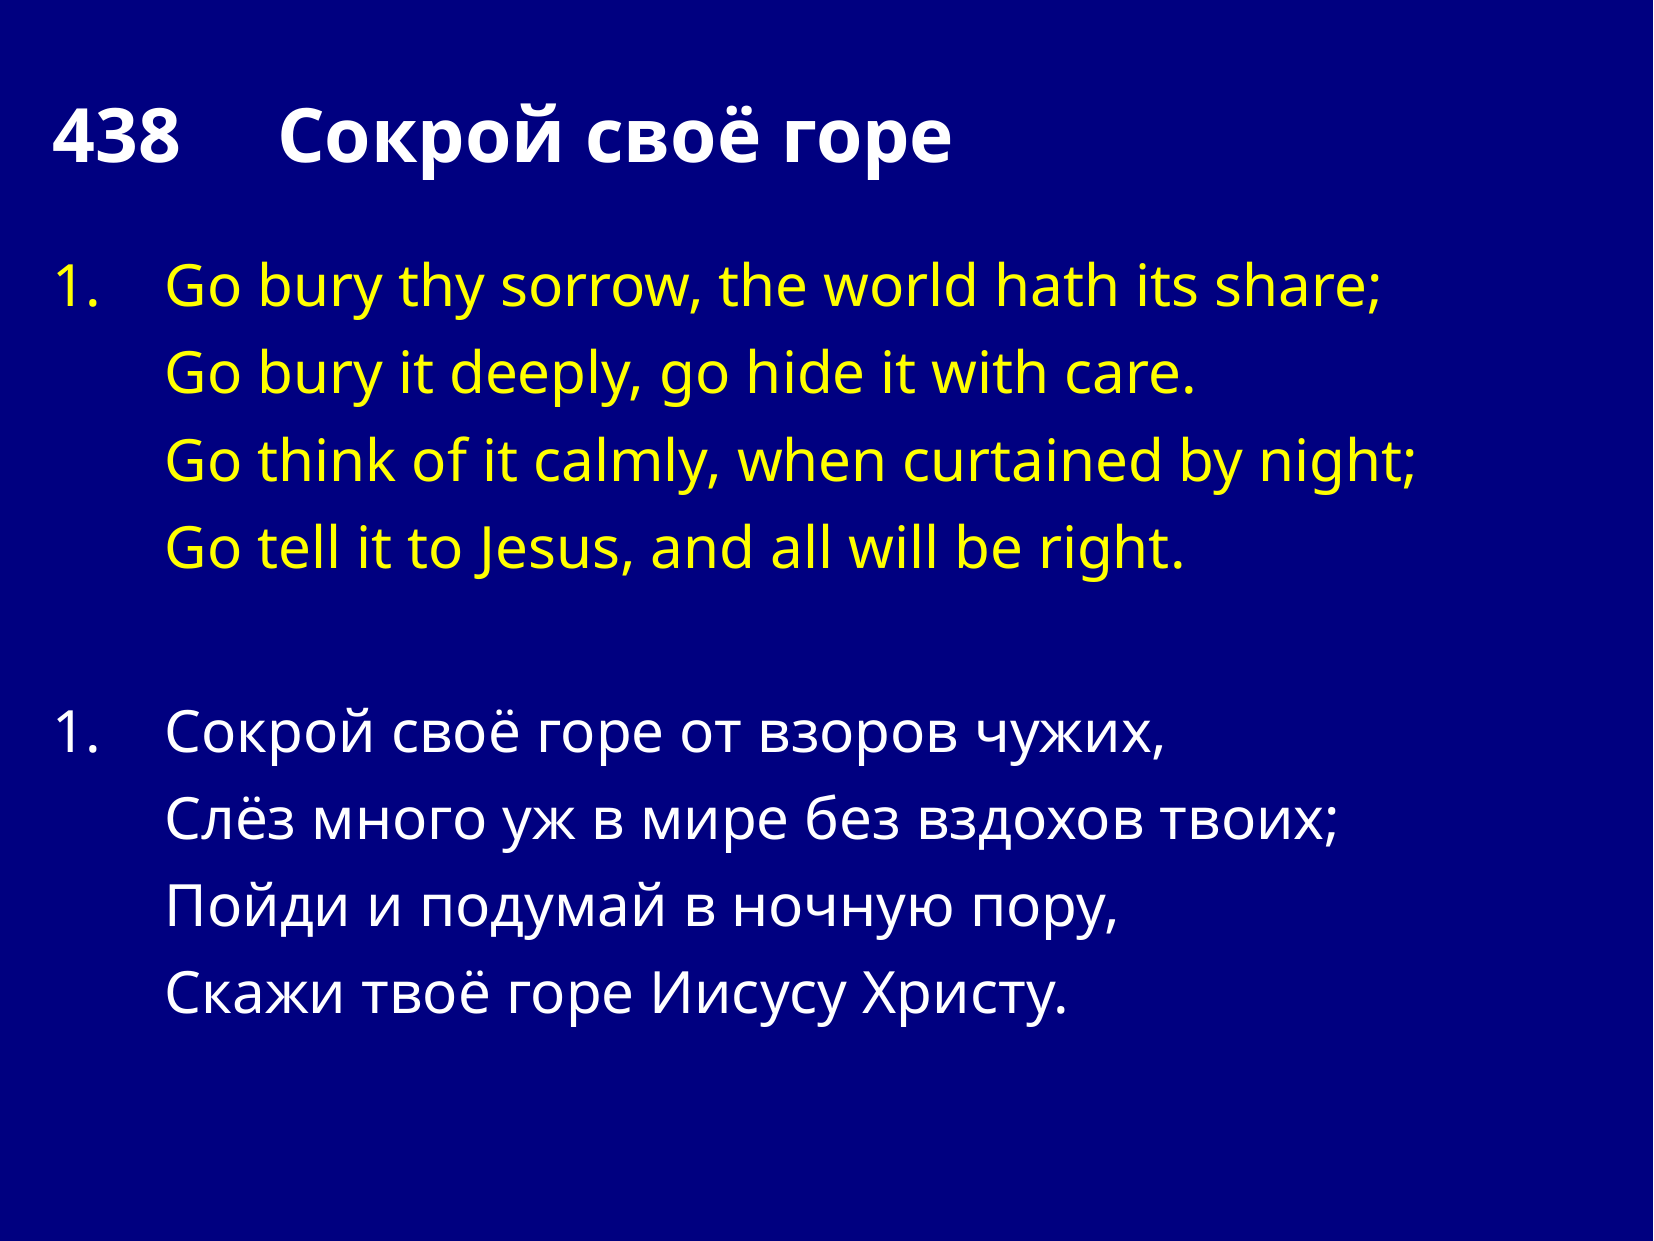

438	Сокрой своё горе
1.	Go bury thy sorrow, the world hath its share;
	Go bury it deeply, go hide it with care.
	Go think of it calmly, when curtained by night;
	Go tell it to Jesus, and all will be right.
1.	Сокрой своё горе от взоров чужих,
	Слёз много уж в мире без вздохов твоих;
	Пойди и подумай в ночную пору,
	Скажи твоё горе Иисусу Христу.